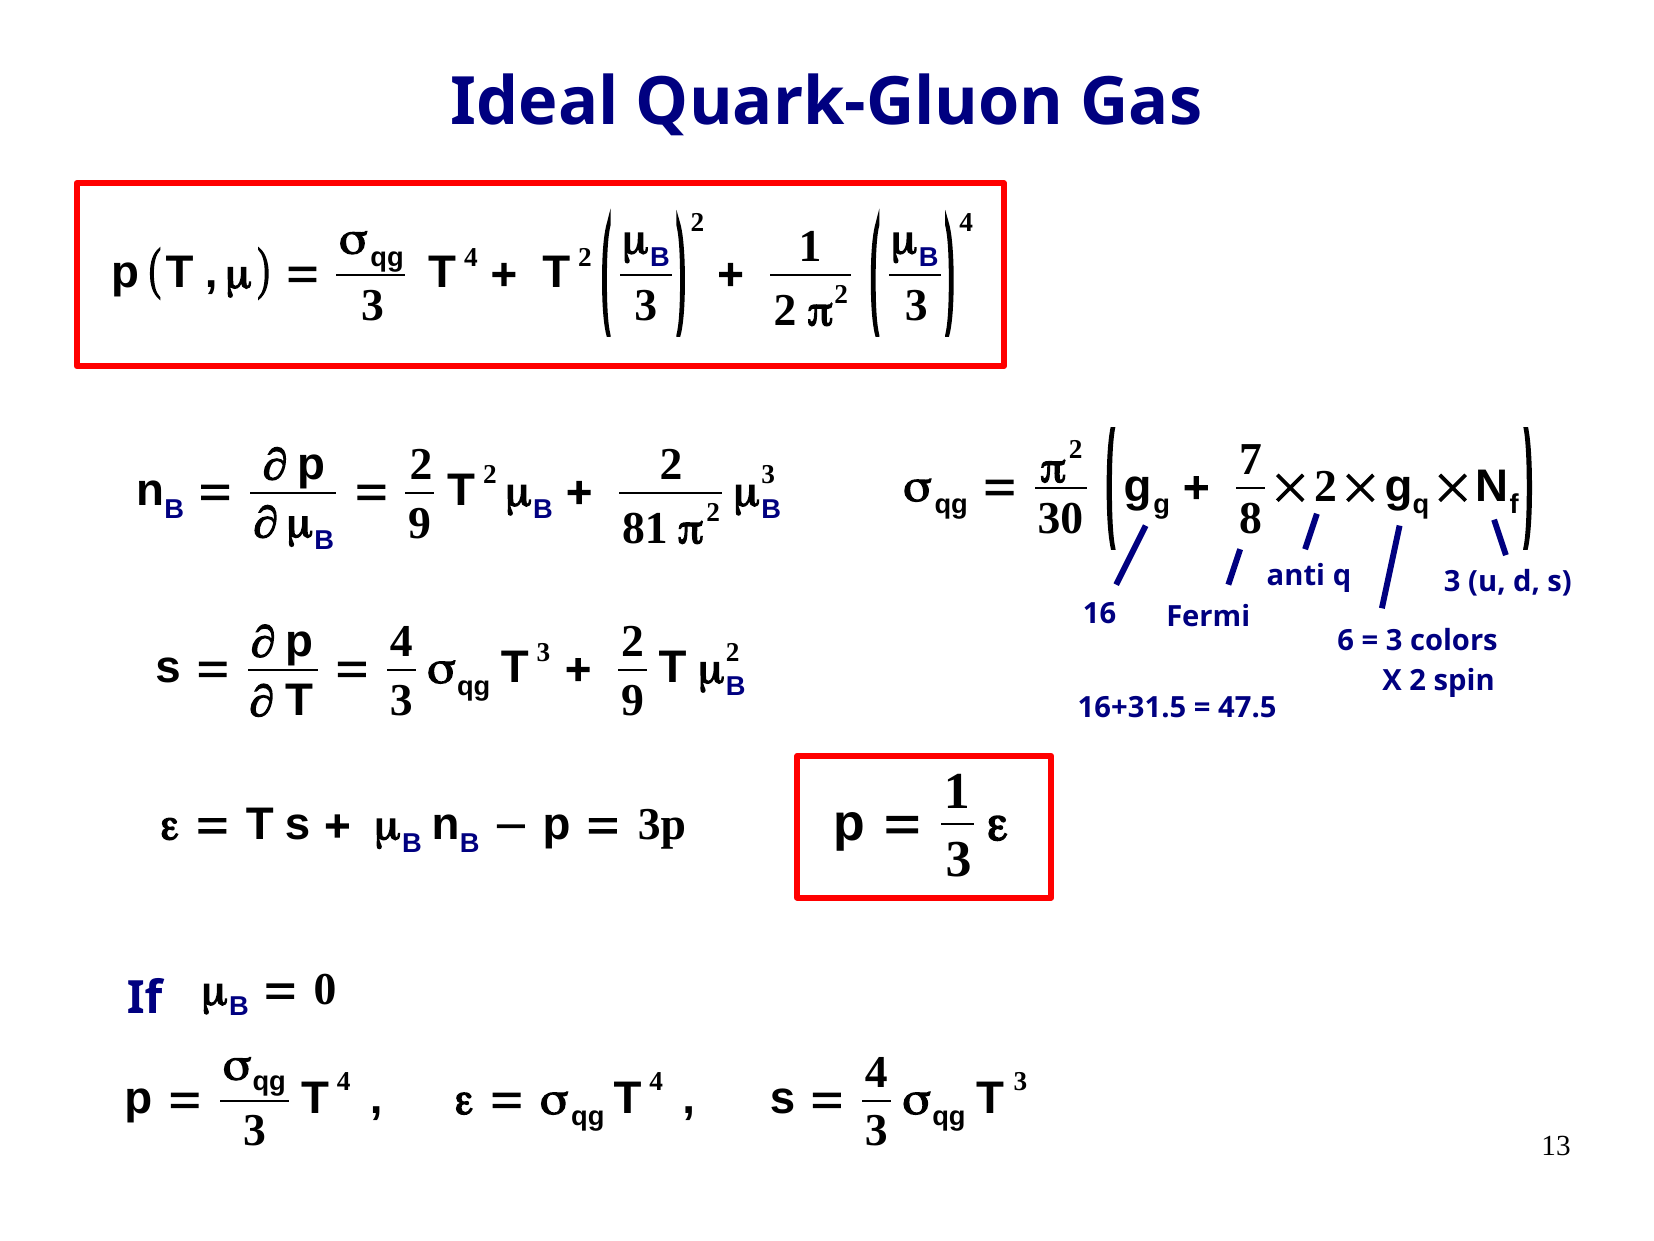

# Ideal Quark-Gluon Gas
anti q
3 (u, d, s)
16
Fermi
6 = 3 colors
 X 2 spin
16+31.5 = 47.5
If
13